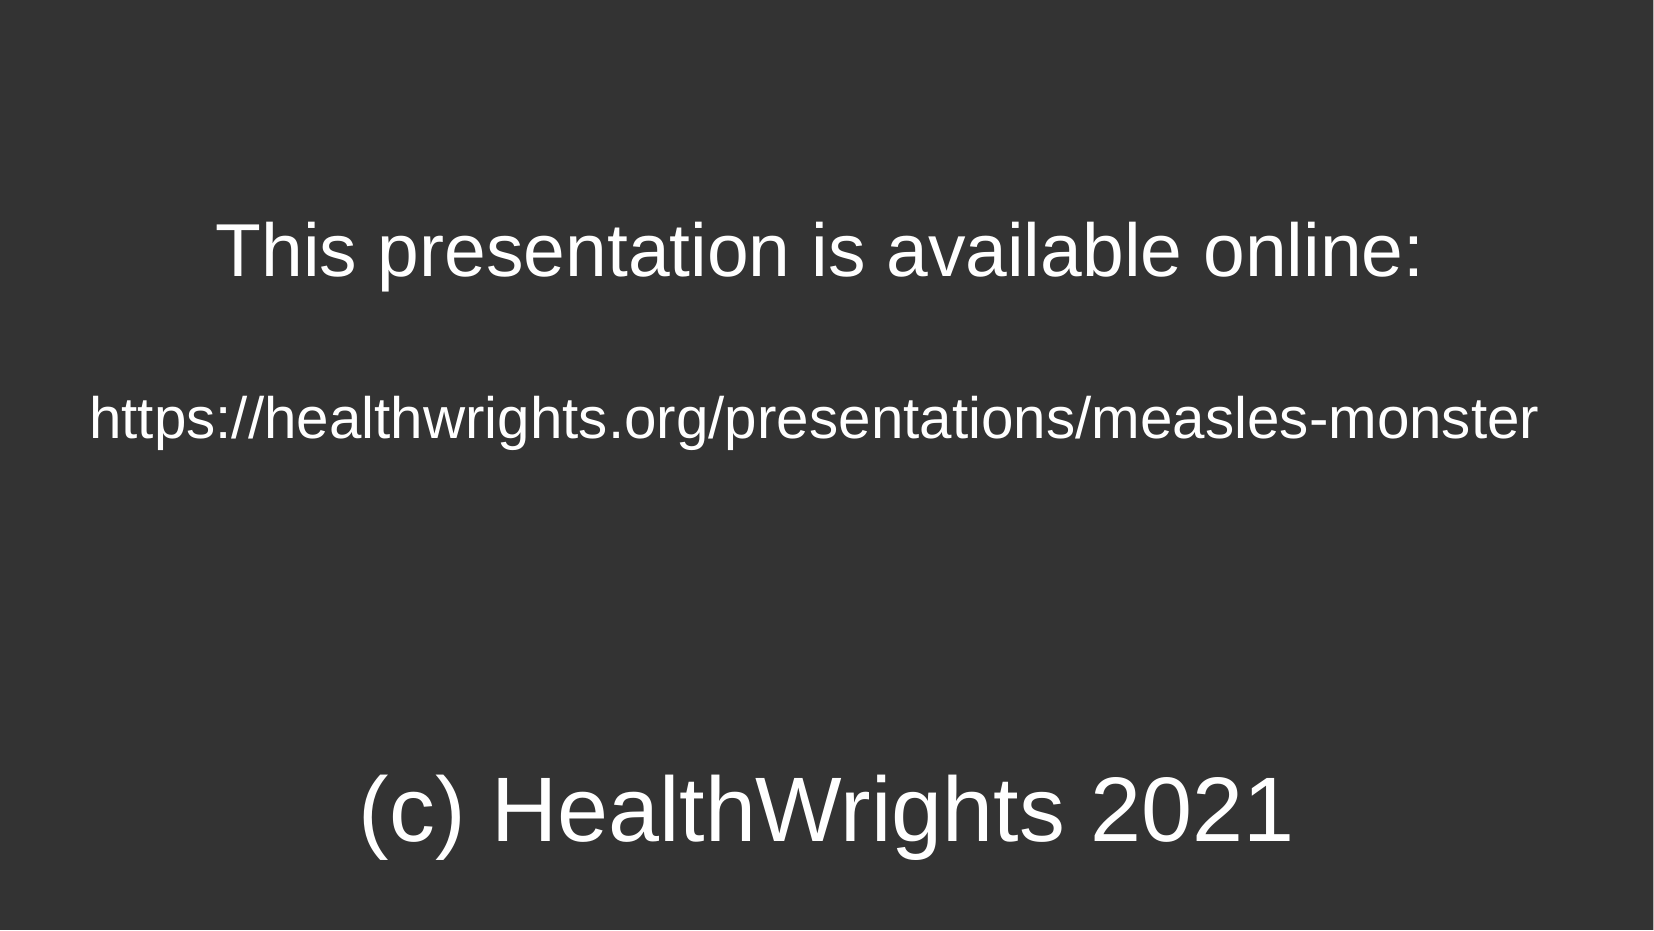

This presentation is available online:
https://healthwrights.org/presentations/measles-monster
# (c) HealthWrights 2021